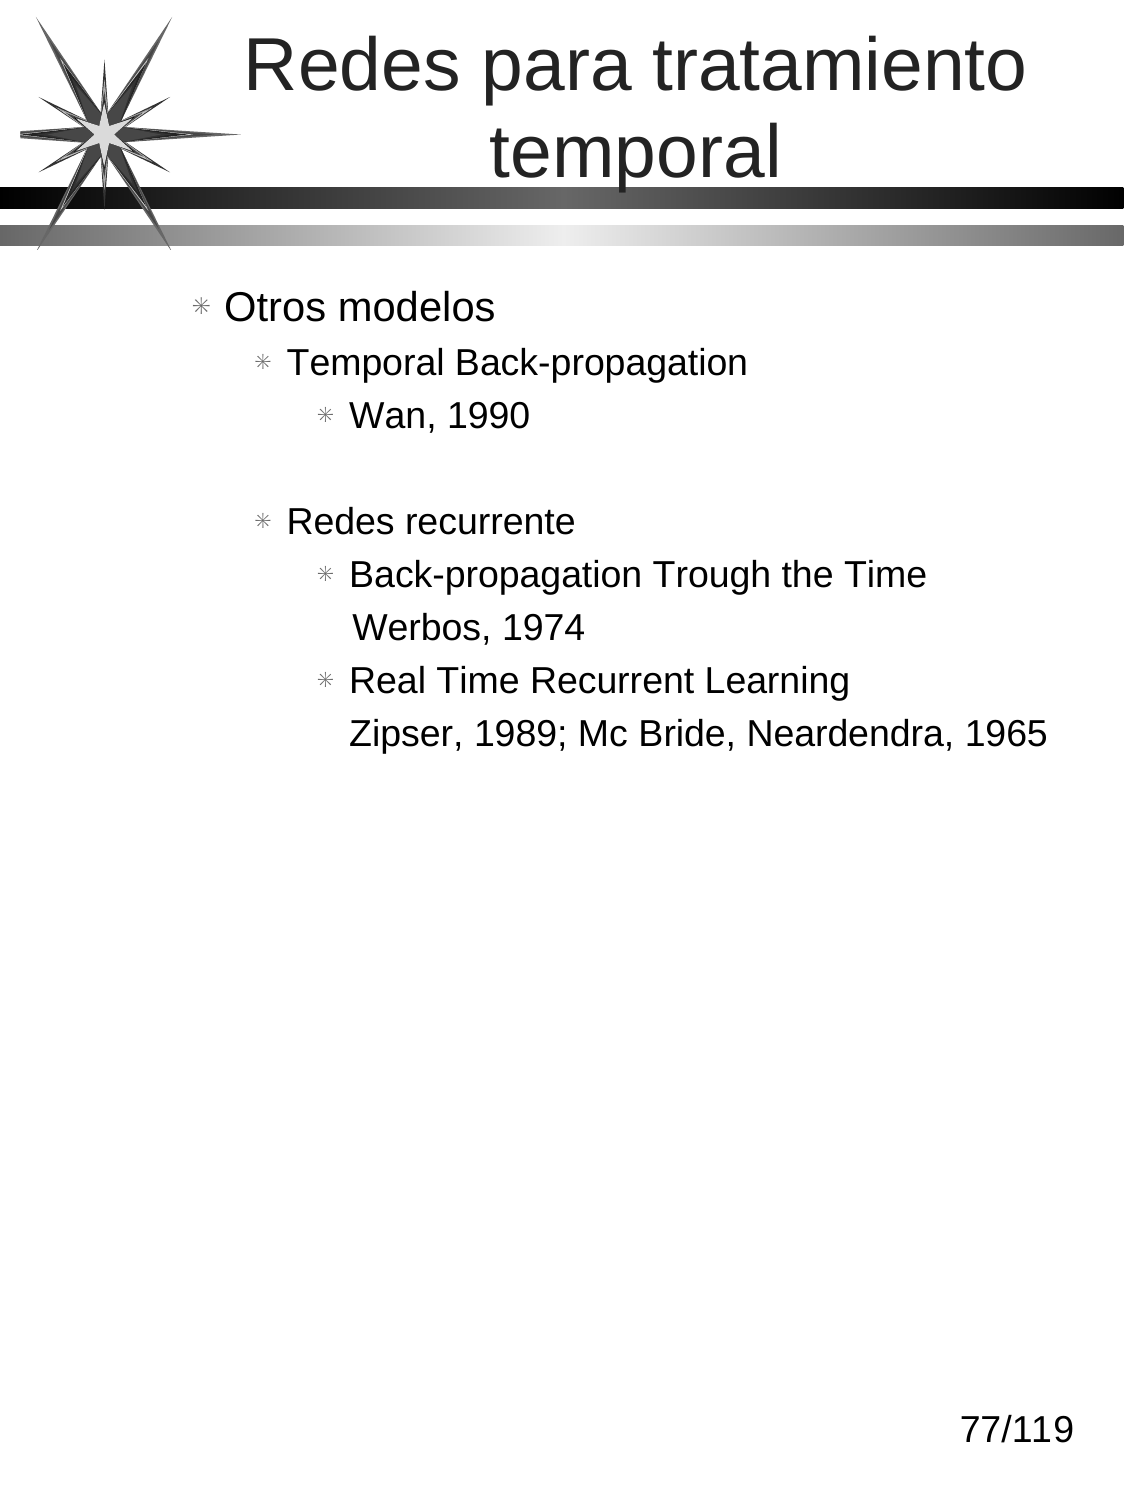

# Redes para tratamiento temporal
Otros modelos
Temporal Back-propagation
Wan, 1990
Redes recurrente
Back-propagation Trough the Time
		Werbos, 1974
Real Time Recurrent Learning
	Zipser, 1989; Mc Bride, Neardendra, 1965